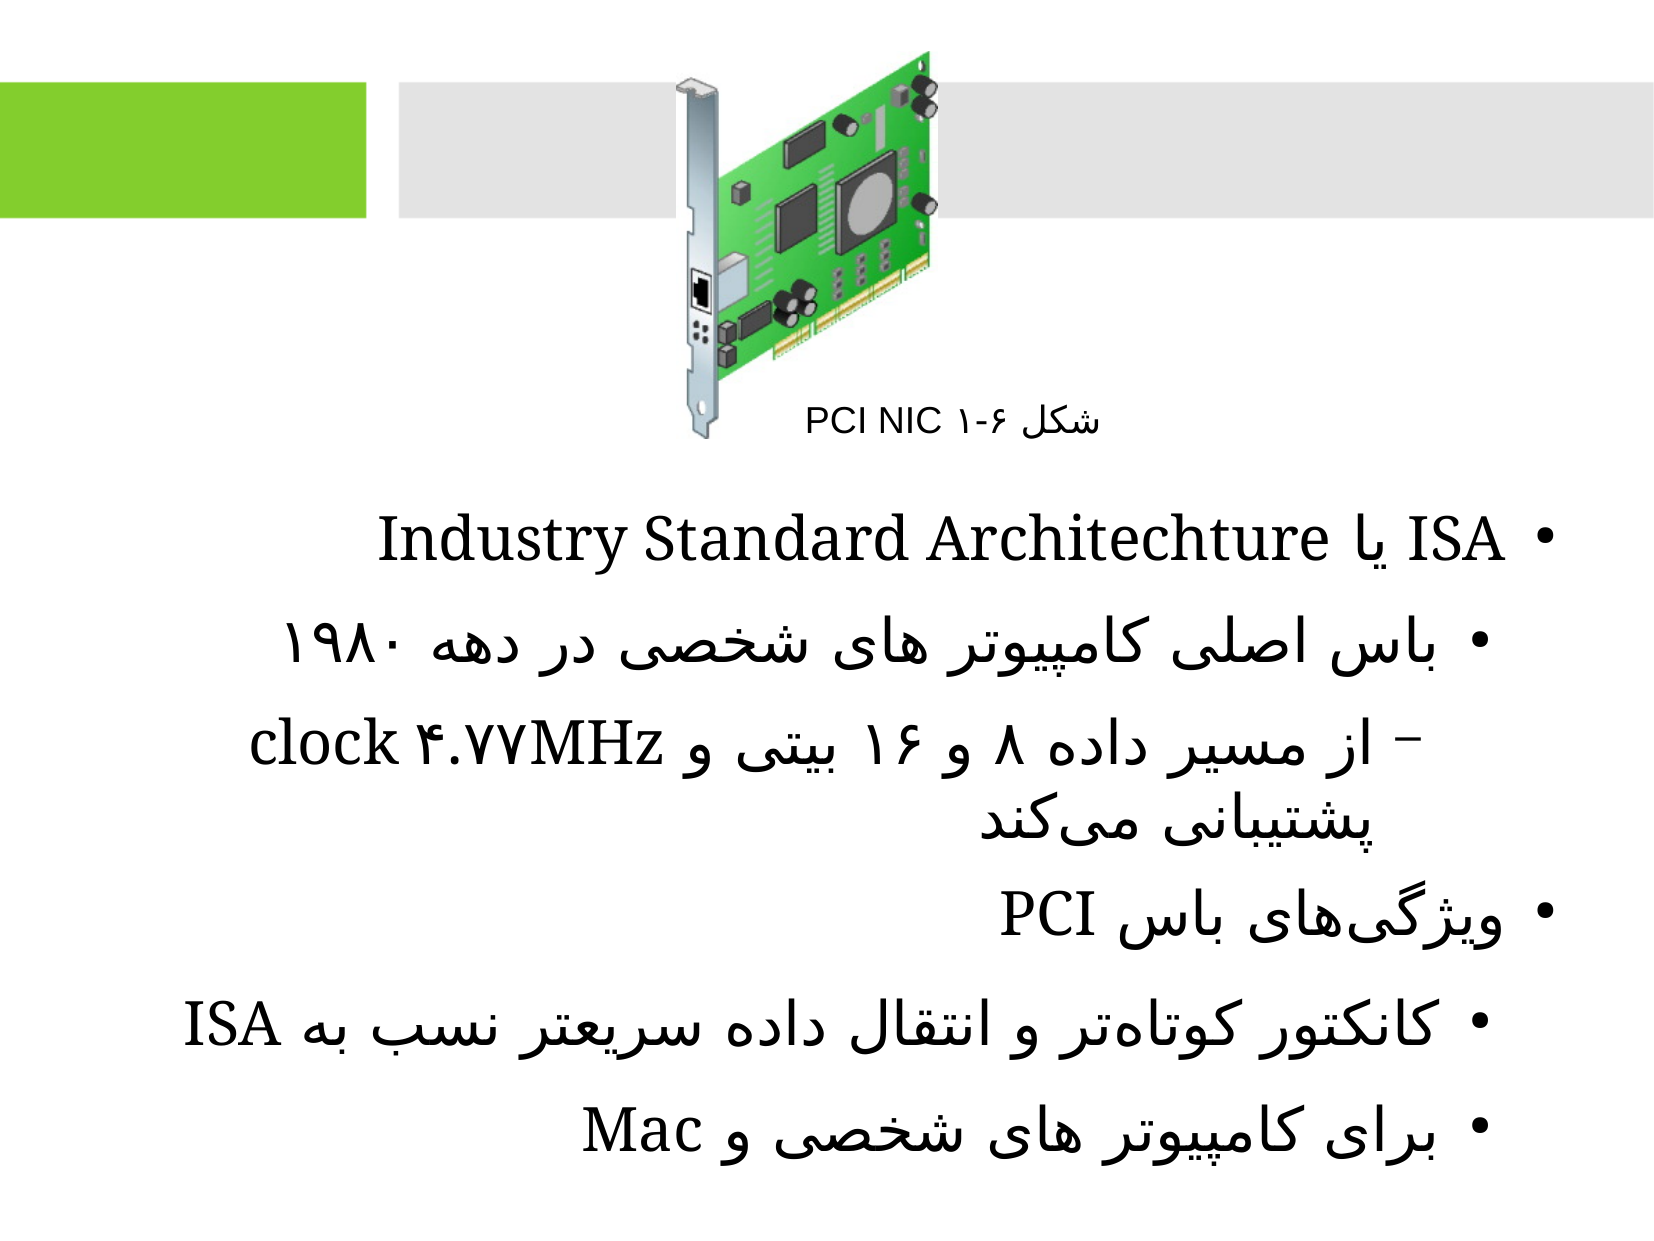

شکل ۶-۱ PCI NIC
# ISA یا Industry Standard Architechture
باس اصلی کامپیوتر های شخصی در دهه ۱۹۸۰
از مسیر داده ۸ و ۱۶ بیتی و clock ۴.۷۷MHz پشتیبانی می‌کند
ویژگی‌های باس PCI
کانکتور کوتاه‌تر و انتقال داده سریعتر نسب به ISA
برای کامپیوتر های شخصی و Mac